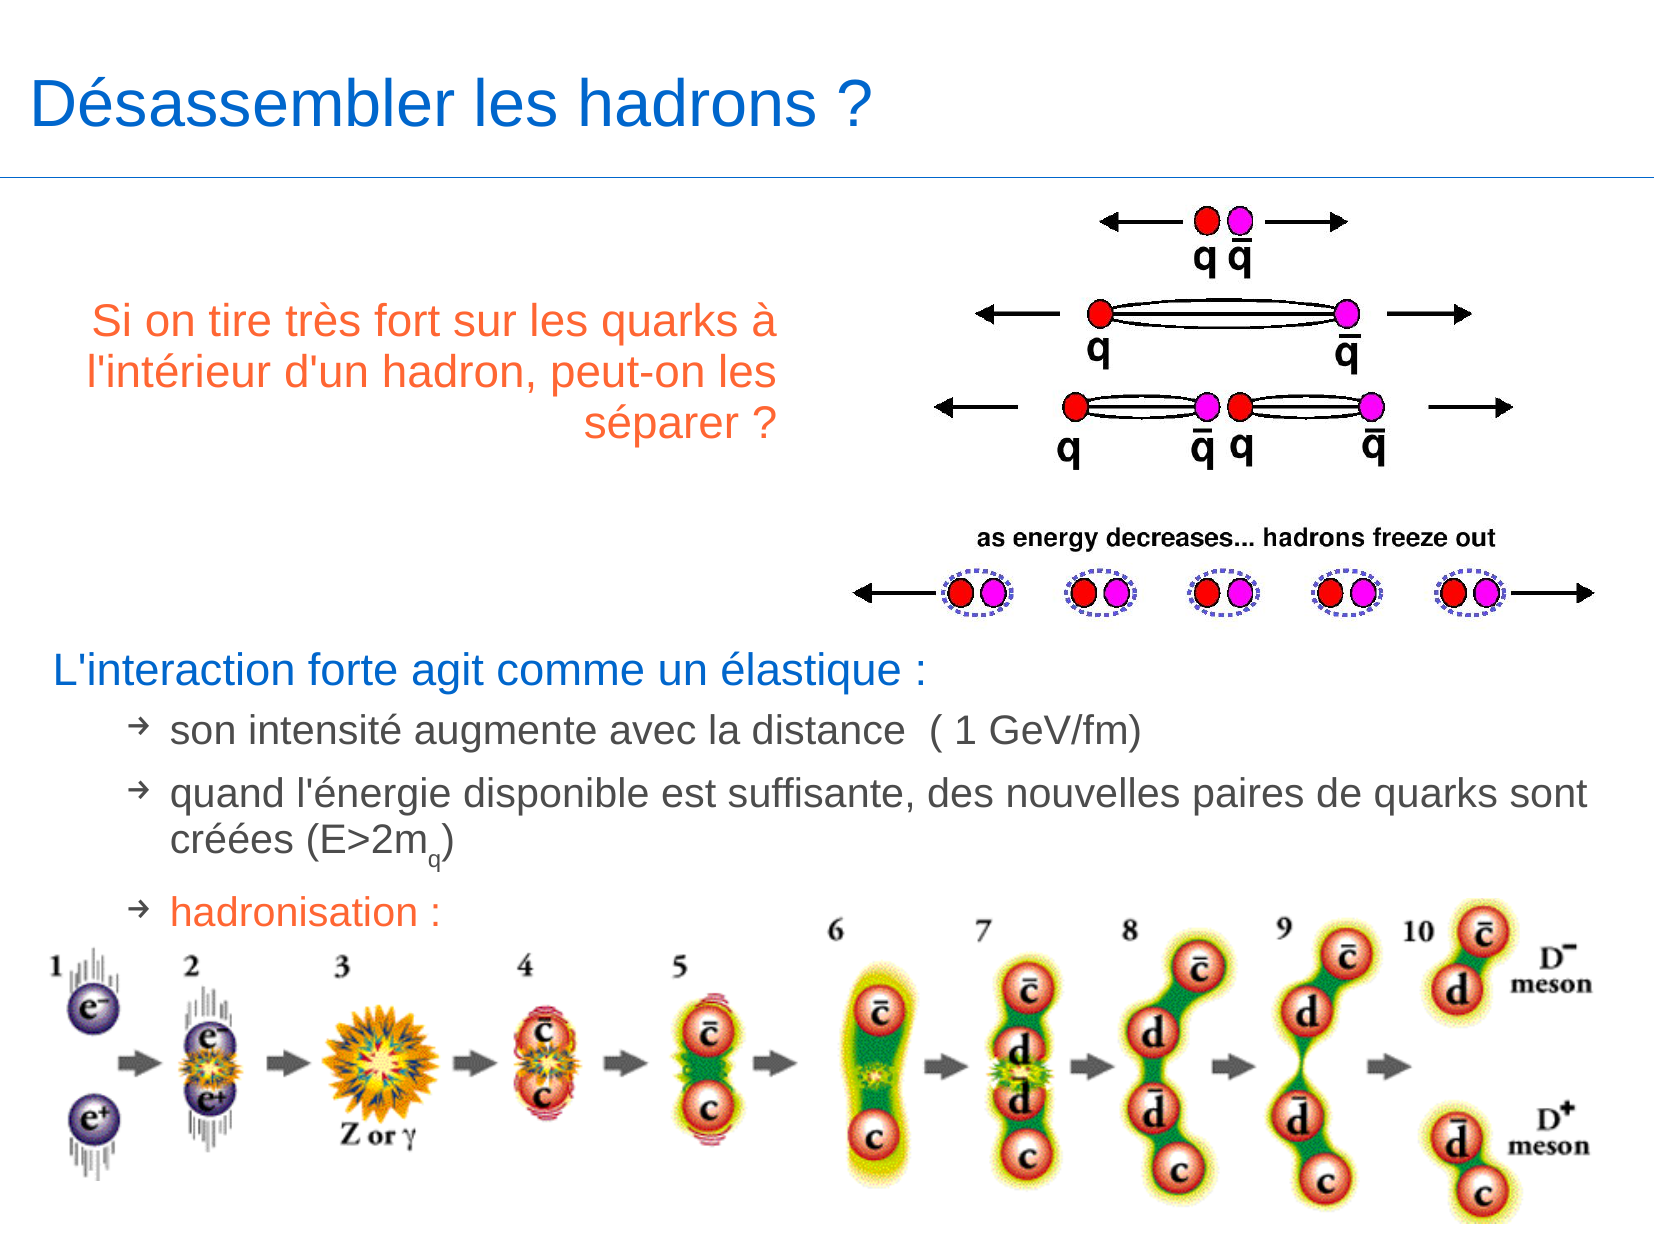

# Désassembler les hadrons ?
Si on tire très fort sur les quarks à l'intérieur d'un hadron, peut-on les séparer ?
L'interaction forte agit comme un élastique :
son intensité augmente avec la distance ( 1 GeV/fm)
quand l'énergie disponible est suffisante, des nouvelles paires de quarks sont créées (E>2mq)
hadronisation :
17